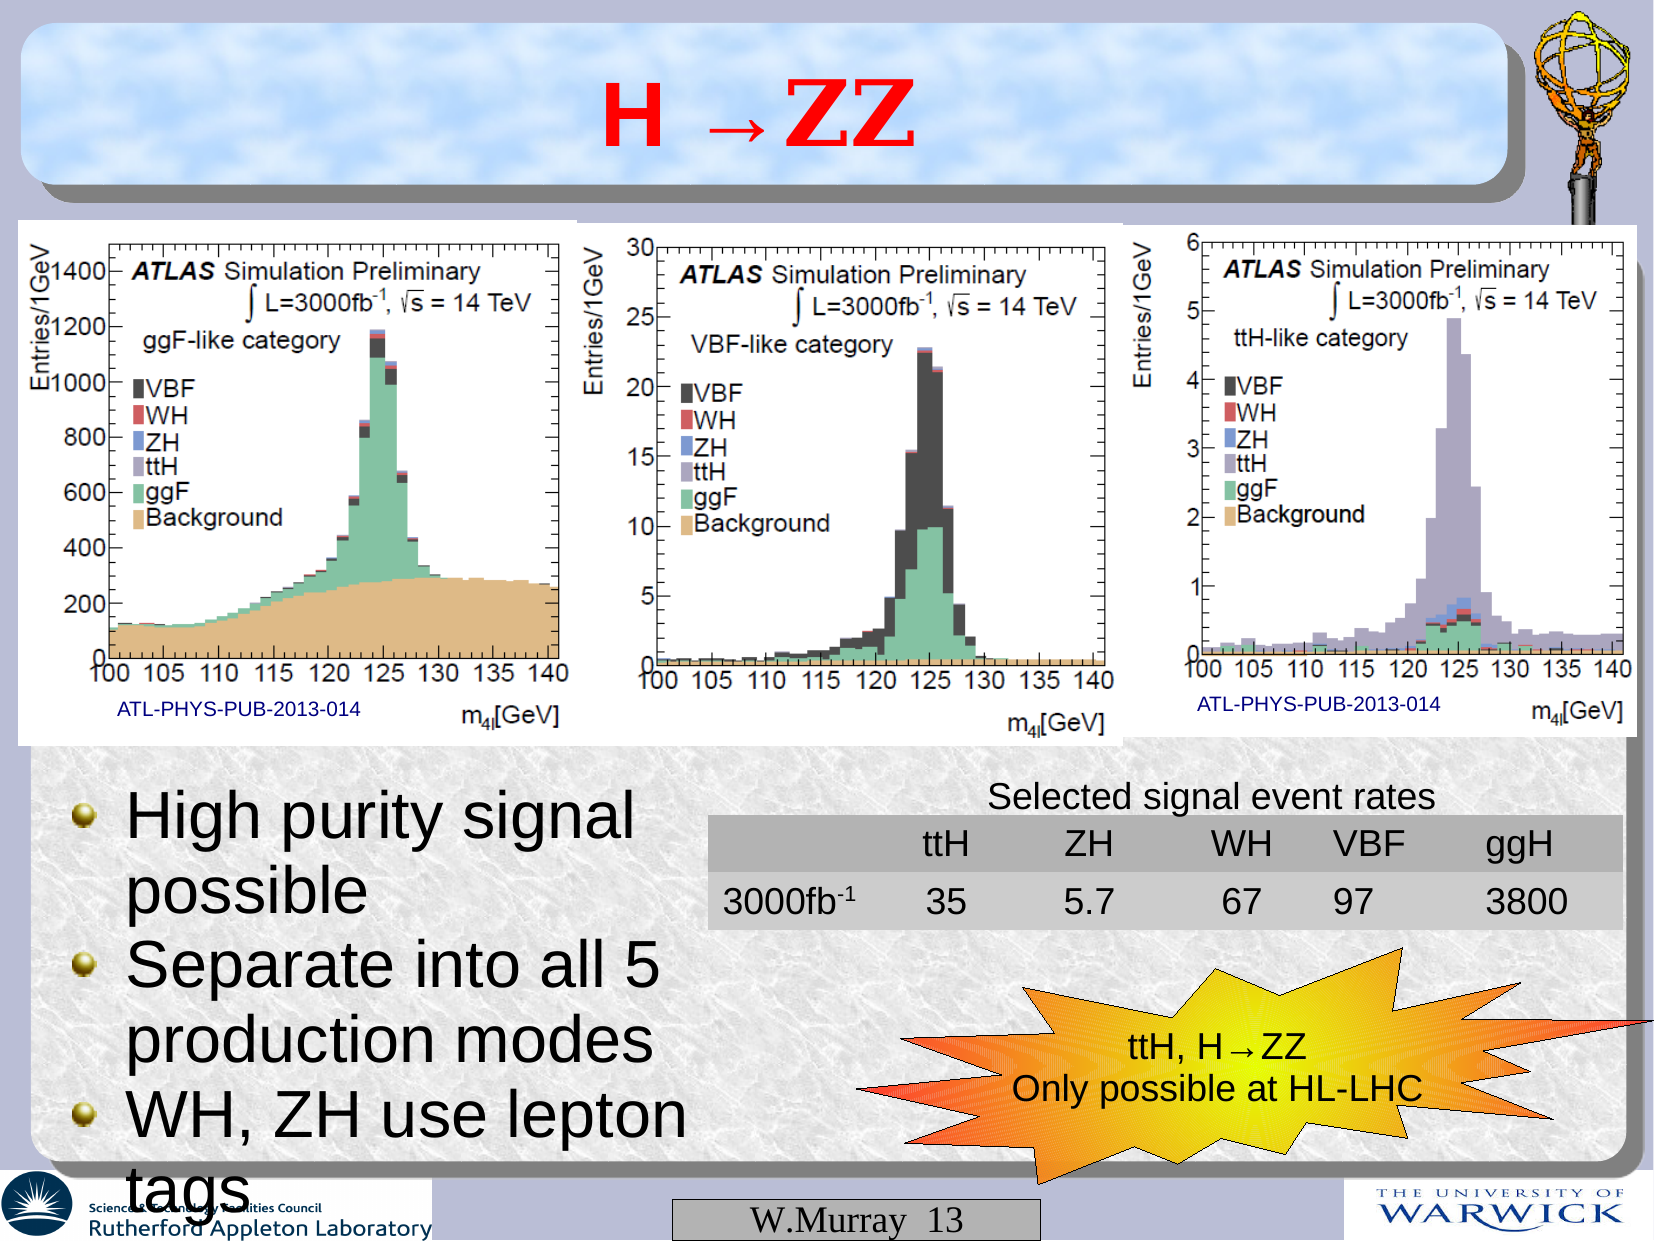

# H →ZZ
ATL-PHYS-PUB-2013-014
ATL-PHYS-PUB-2013-014
Selected signal event rates
High purity signal possible
Separate into all 5 production modes
WH, ZH use lepton tags
| | ttH | ZH | WH | VBF | ggH |
| --- | --- | --- | --- | --- | --- |
| 3000fb-1 | 35 | 5.7 | 67 | 97 | 3800 |
ttH, H→ZZ
Only possible at HL-LHC